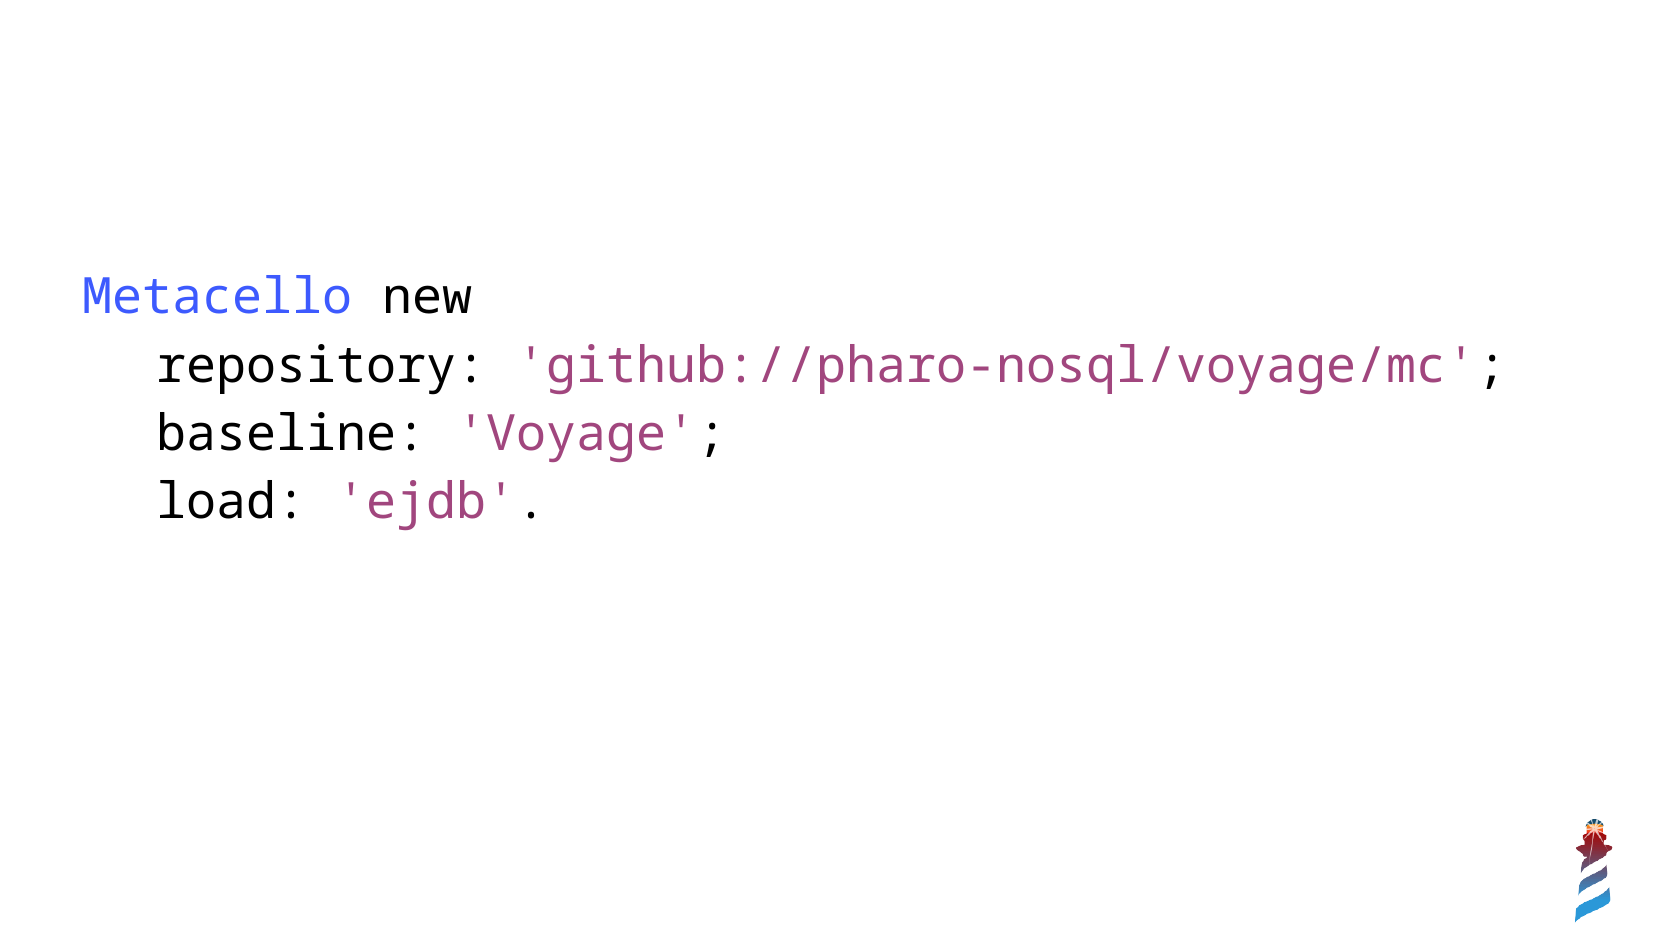

# Metacello new
	repository: 'github://pharo-nosql/voyage/mc';
	baseline: 'Voyage';
	load: 'ejdb'.